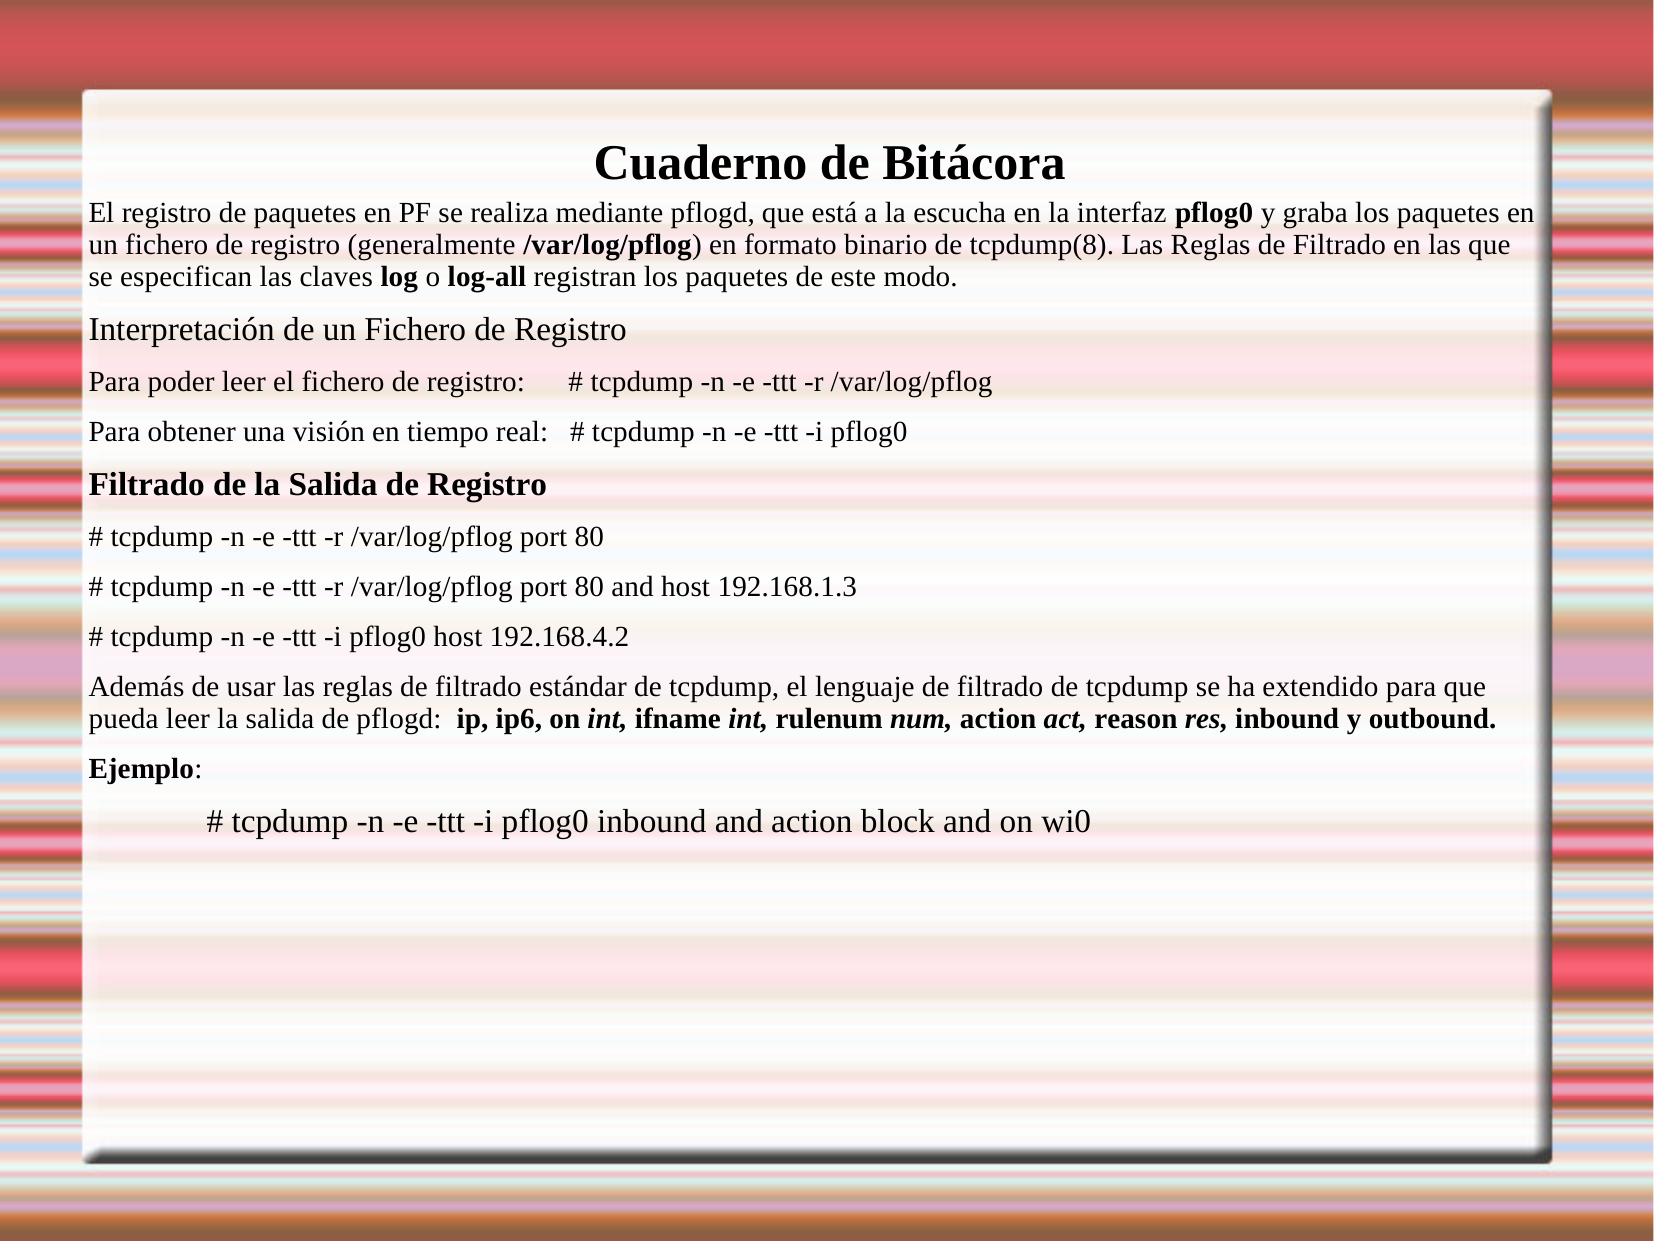

Cuaderno de Bitácora
El registro de paquetes en PF se realiza mediante pflogd, que está a la escucha en la interfaz pflog0 y graba los paquetes en un fichero de registro (generalmente /var/log/pflog) en formato binario de tcpdump(8). Las Reglas de Filtrado en las que se especifican las claves log o log-all registran los paquetes de este modo.
Interpretación de un Fichero de Registro
Para poder leer el fichero de registro: # tcpdump -n -e -ttt -r /var/log/pflog
Para obtener una visión en tiempo real: # tcpdump -n -e -ttt -i pflog0
Filtrado de la Salida de Registro
# tcpdump -n -e -ttt -r /var/log/pflog port 80
# tcpdump -n -e -ttt -r /var/log/pflog port 80 and host 192.168.1.3
# tcpdump -n -e -ttt -i pflog0 host 192.168.4.2
Además de usar las reglas de filtrado estándar de tcpdump, el lenguaje de filtrado de tcpdump se ha extendido para que pueda leer la salida de pflogd: ip, ip6, on int, ifname int, rulenum num, action act, reason res, inbound y outbound.
Ejemplo:
	# tcpdump -n -e -ttt -i pflog0 inbound and action block and on wi0